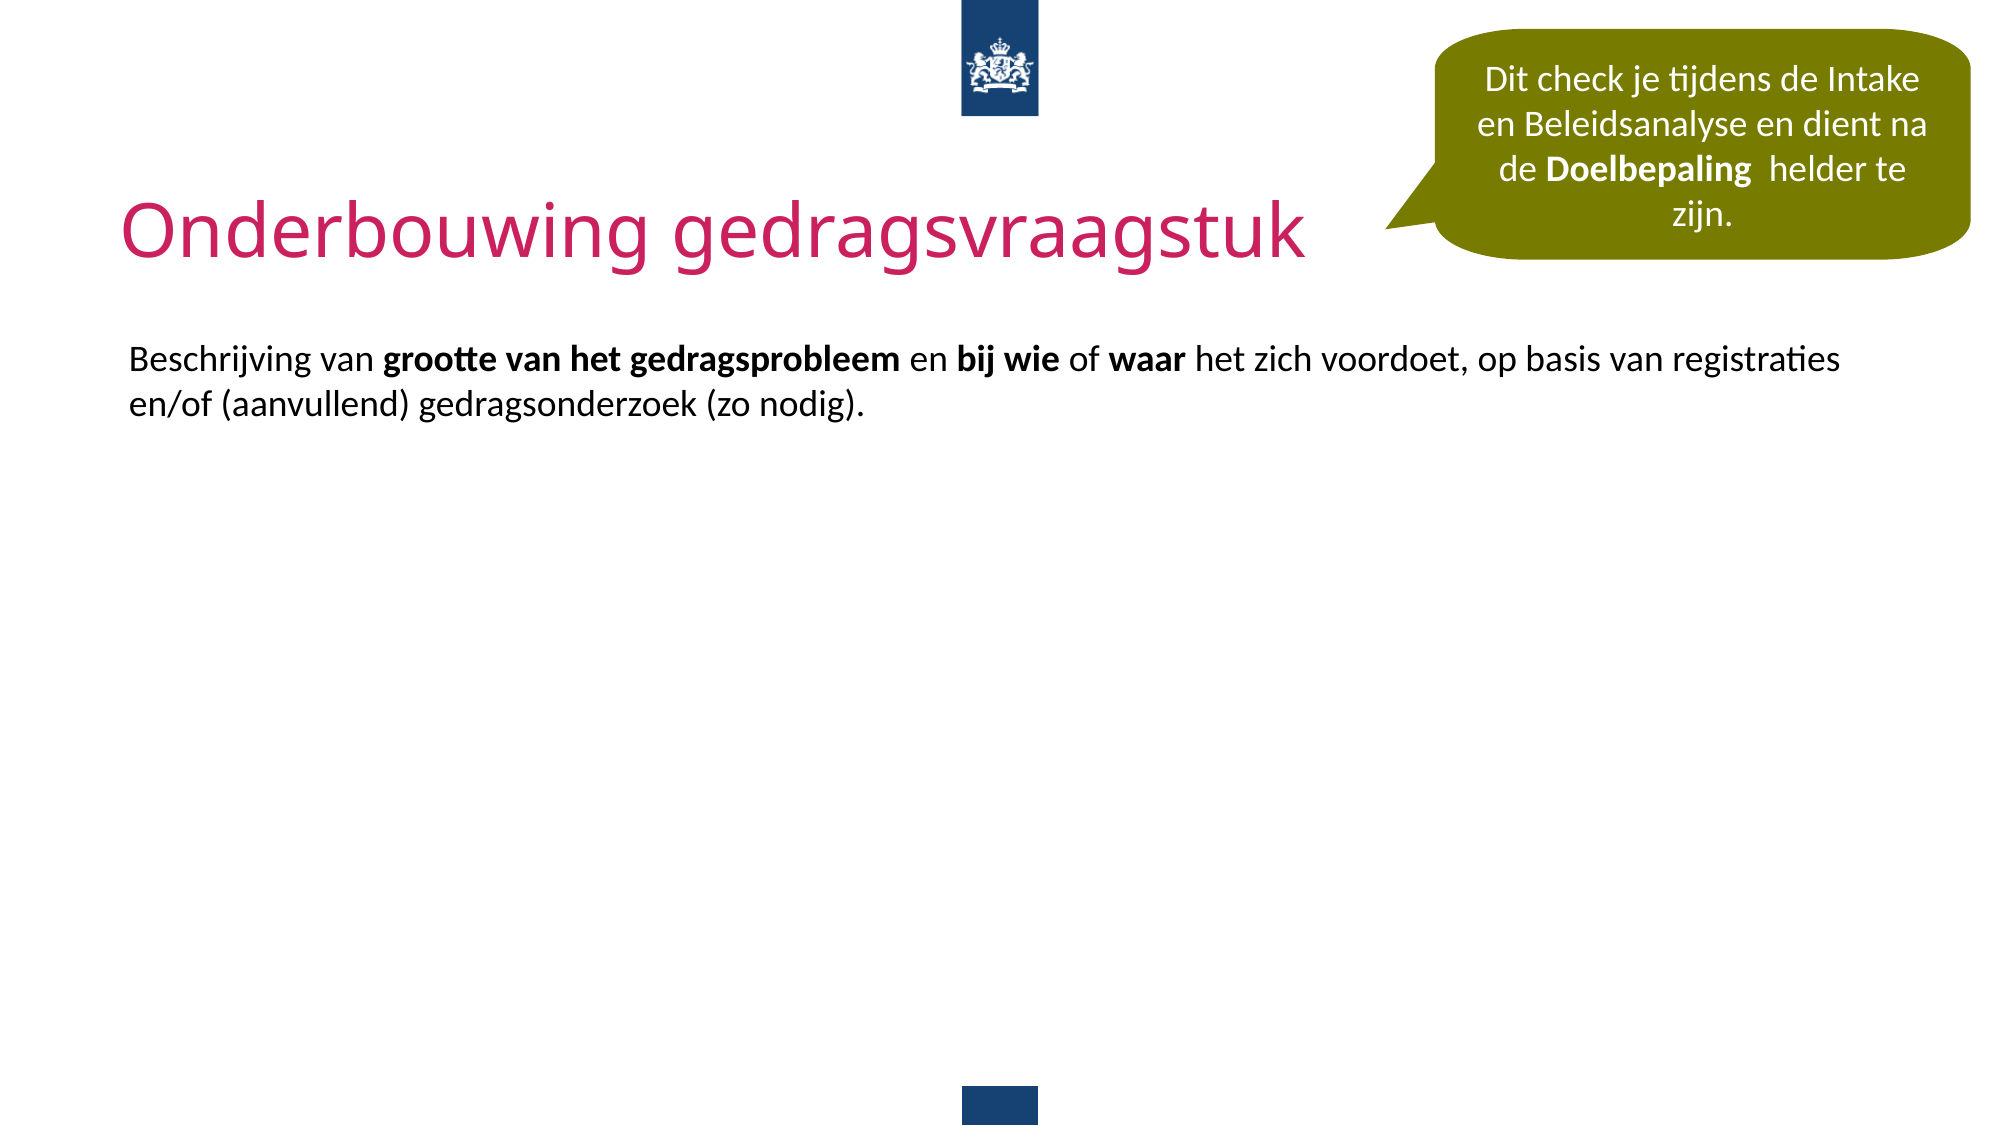

Dit check je tijdens de Intake en Beleidsanalyse en dient na de Doelbepaling helder te zijn.
Onderbouwing gedragsvraagstuk
Beschrijving van grootte van het gedragsprobleem en bij wie of waar het zich voordoet, op basis van registraties en/of (aanvullend) gedragsonderzoek (zo nodig).